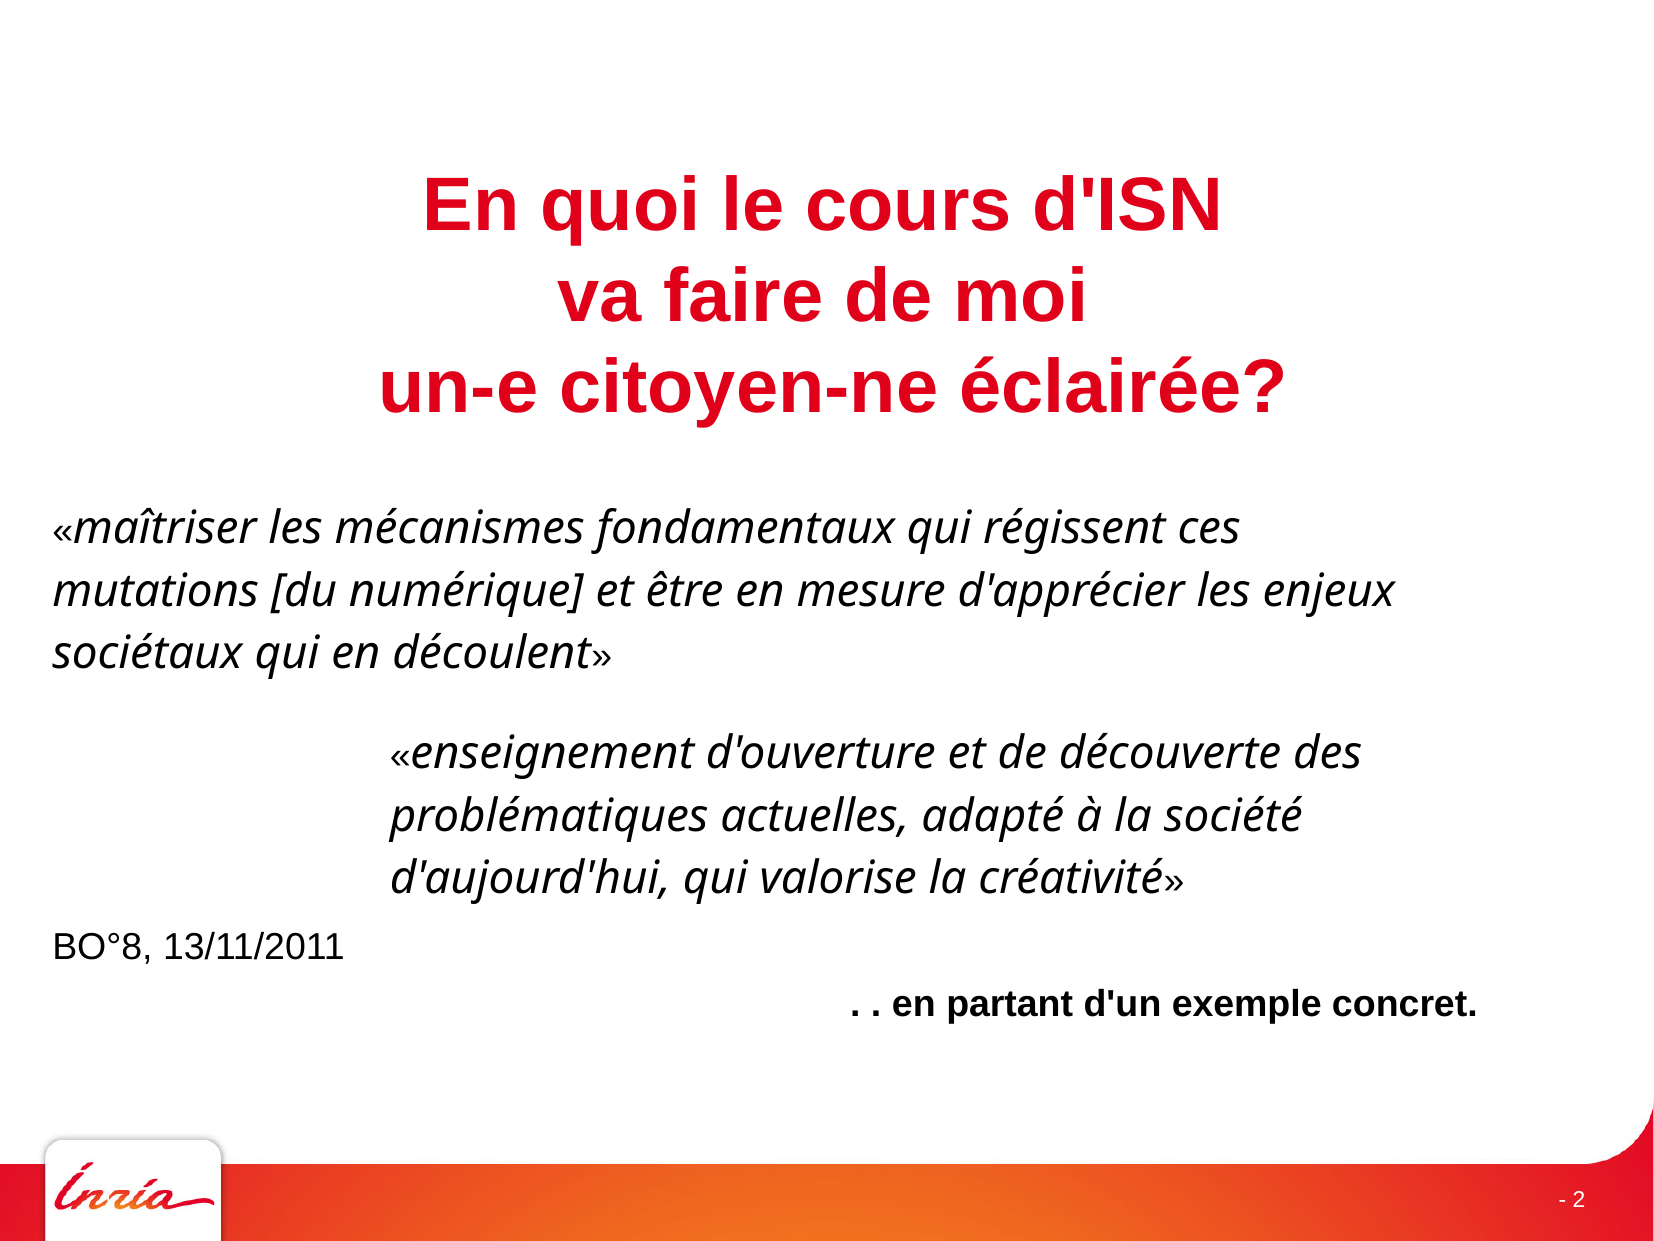

# En quoi le cours d'ISN va faire de moi un-e citoyen-ne éclairée?
«maîtriser les mécanismes fondamentaux qui régissent ces mutations [du numérique] et être en mesure d'apprécier les enjeux sociétaux qui en découlent»
«enseignement d'ouverture et de découverte des problématiques actuelles, adapté à la société d'aujourd'hui, qui valorise la créativité»
BO°8, 13/11/2011
 . . en partant d'un exemple concret.